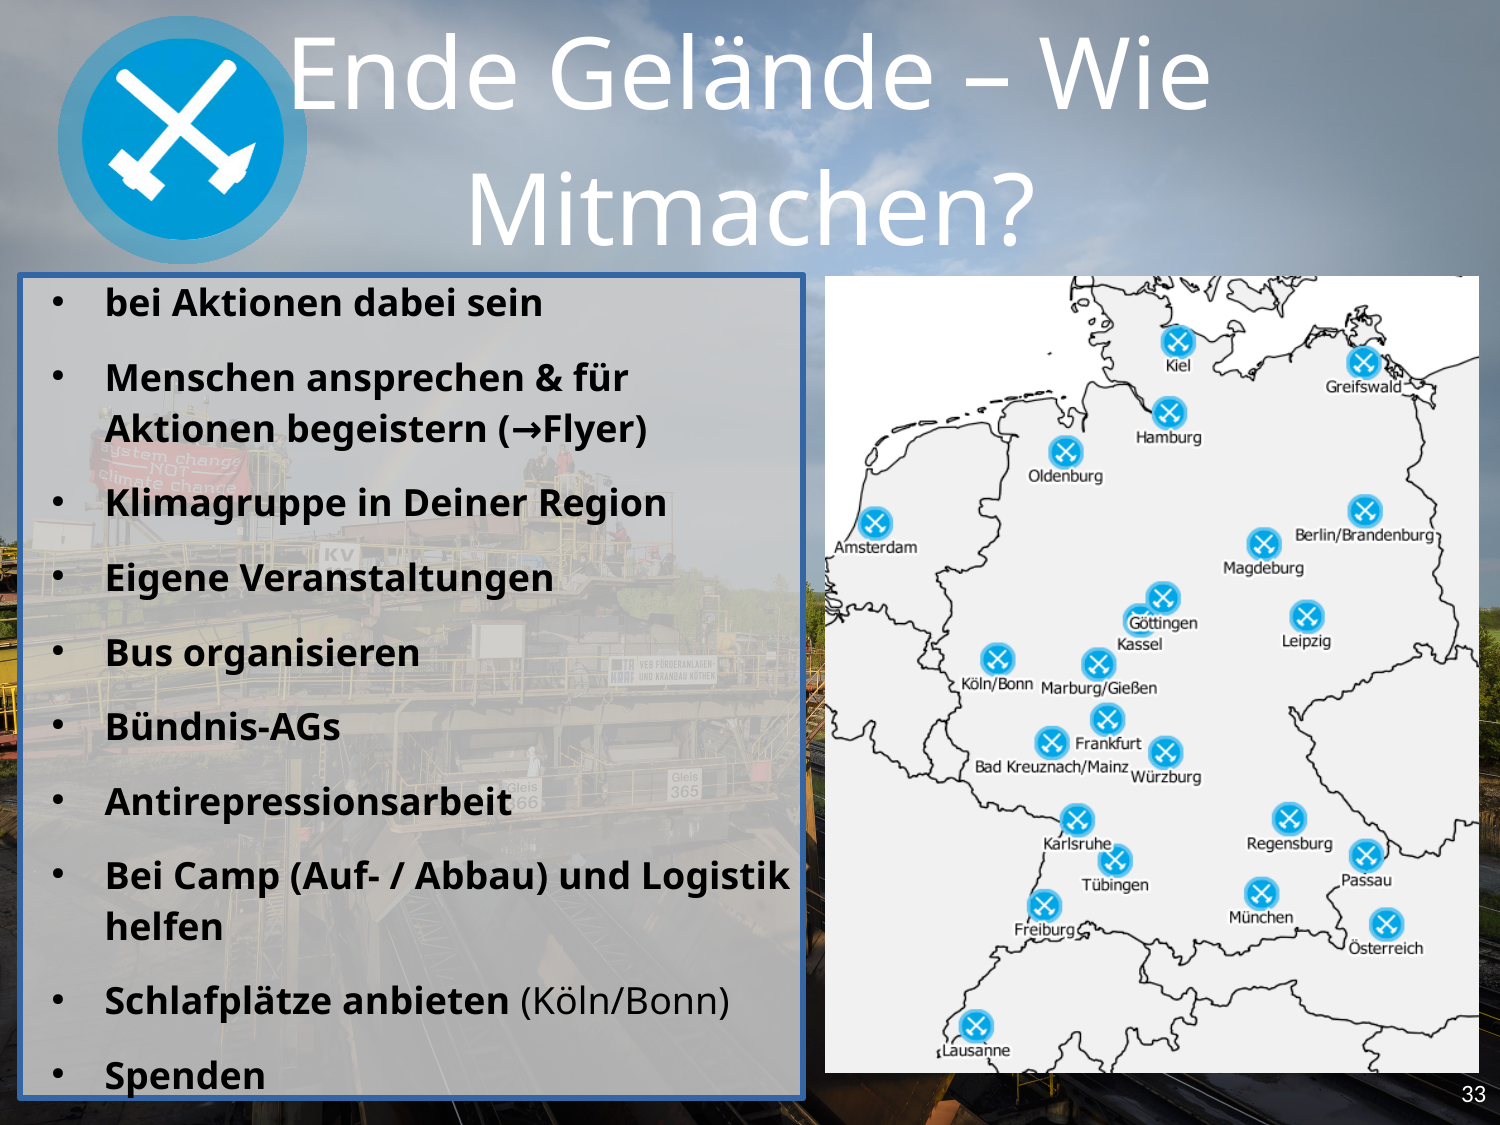

# Ende Gelände – Wie Mitmachen?
bei Aktionen dabei sein
Menschen ansprechen & für Aktionen begeistern (→Flyer)
Klimagruppe in Deiner Region
Eigene Veranstaltungen
Bus organisieren
Bündnis-AGs
Antirepressionsarbeit
Bei Camp (Auf- / Abbau) und Logistik helfen
Schlafplätze anbieten (Köln/Bonn)
Spenden
Und was Dir sonst noch einfällt!
33